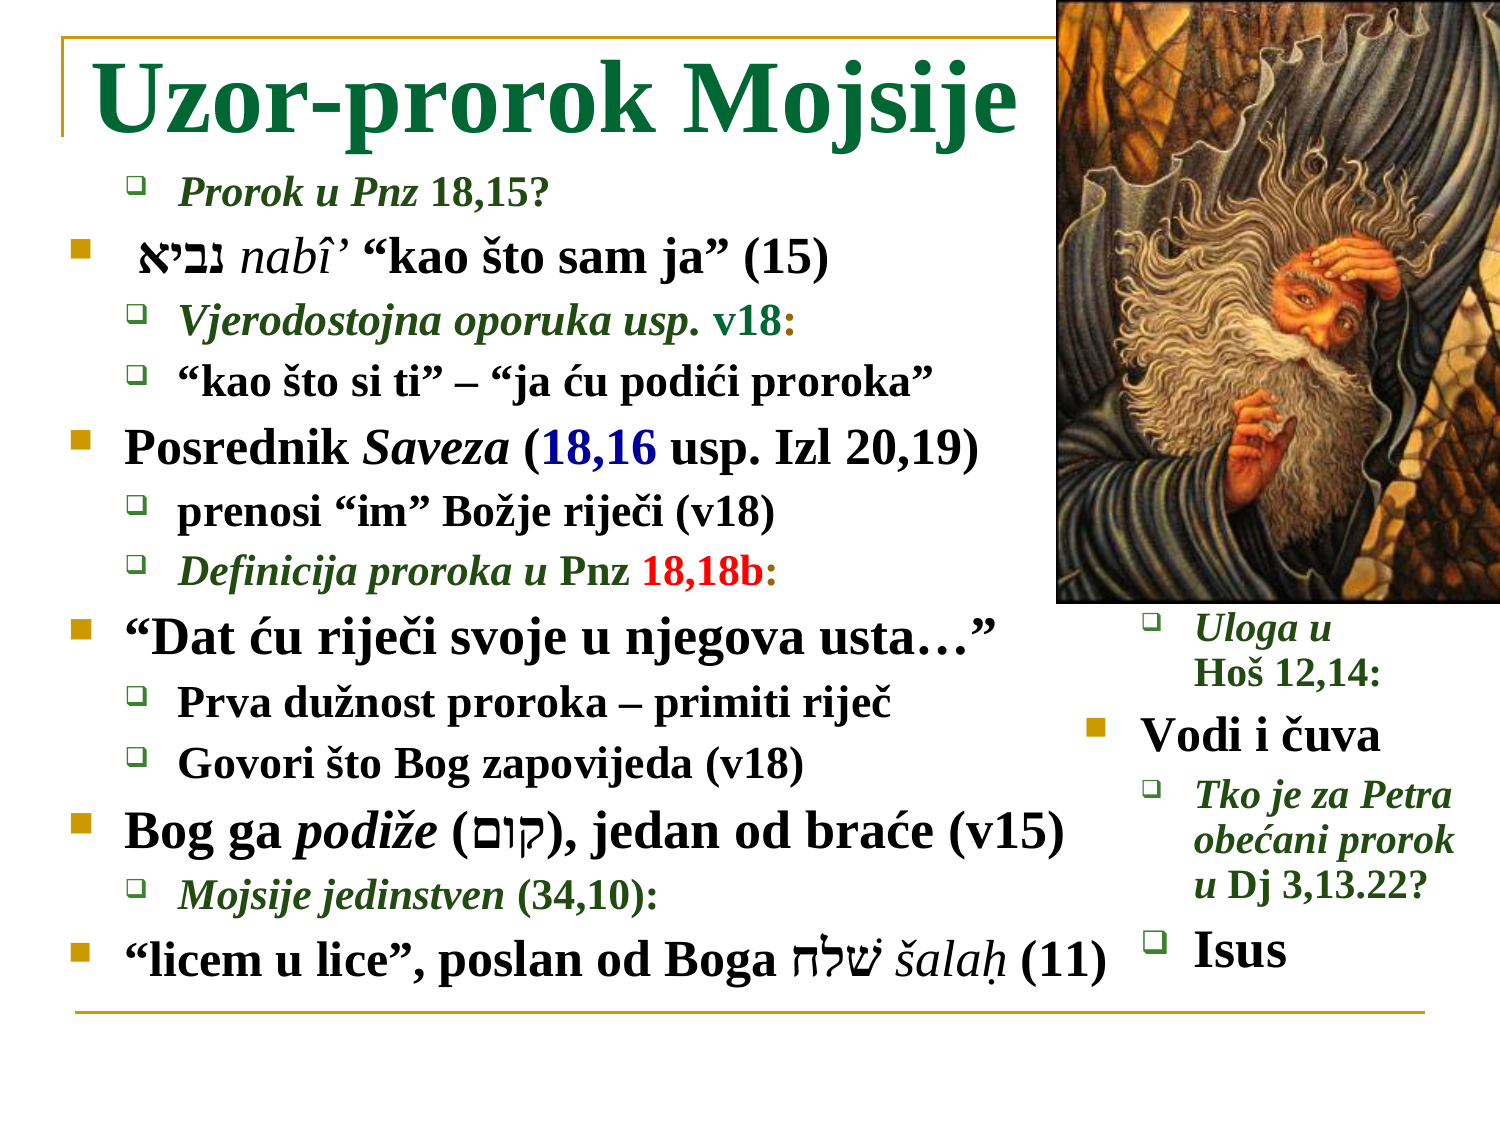

# Uzor-prorok Mojsije
Prorok u Pnz 18,15?
 נביא nabî’ “kao što sam ja” (15)
Vjerodostojna oporuka usp. v18:
“kao što si ti” – “ja ću podići proroka”
Posrednik Saveza (18,16 usp. Izl 20,19)
prenosi “im” Božje riječi (v18)
Definicija proroka u Pnz 18,18b:
“Dat ću riječi svoje u njegova usta…”
Prva dužnost proroka – primiti riječ
Govori što Bog zapovijeda (v18)
Bog ga podiže (קום), jedan od braće (v15)
Mojsije jedinstven (34,10):
“licem u lice”, poslan od Boga שׁלח šalaḥ (11)
Uloga u
Hoš 12,14:
Vodi i čuva
Tko je za Petra obećani prorok
u Dj 3,13.22?
Isus